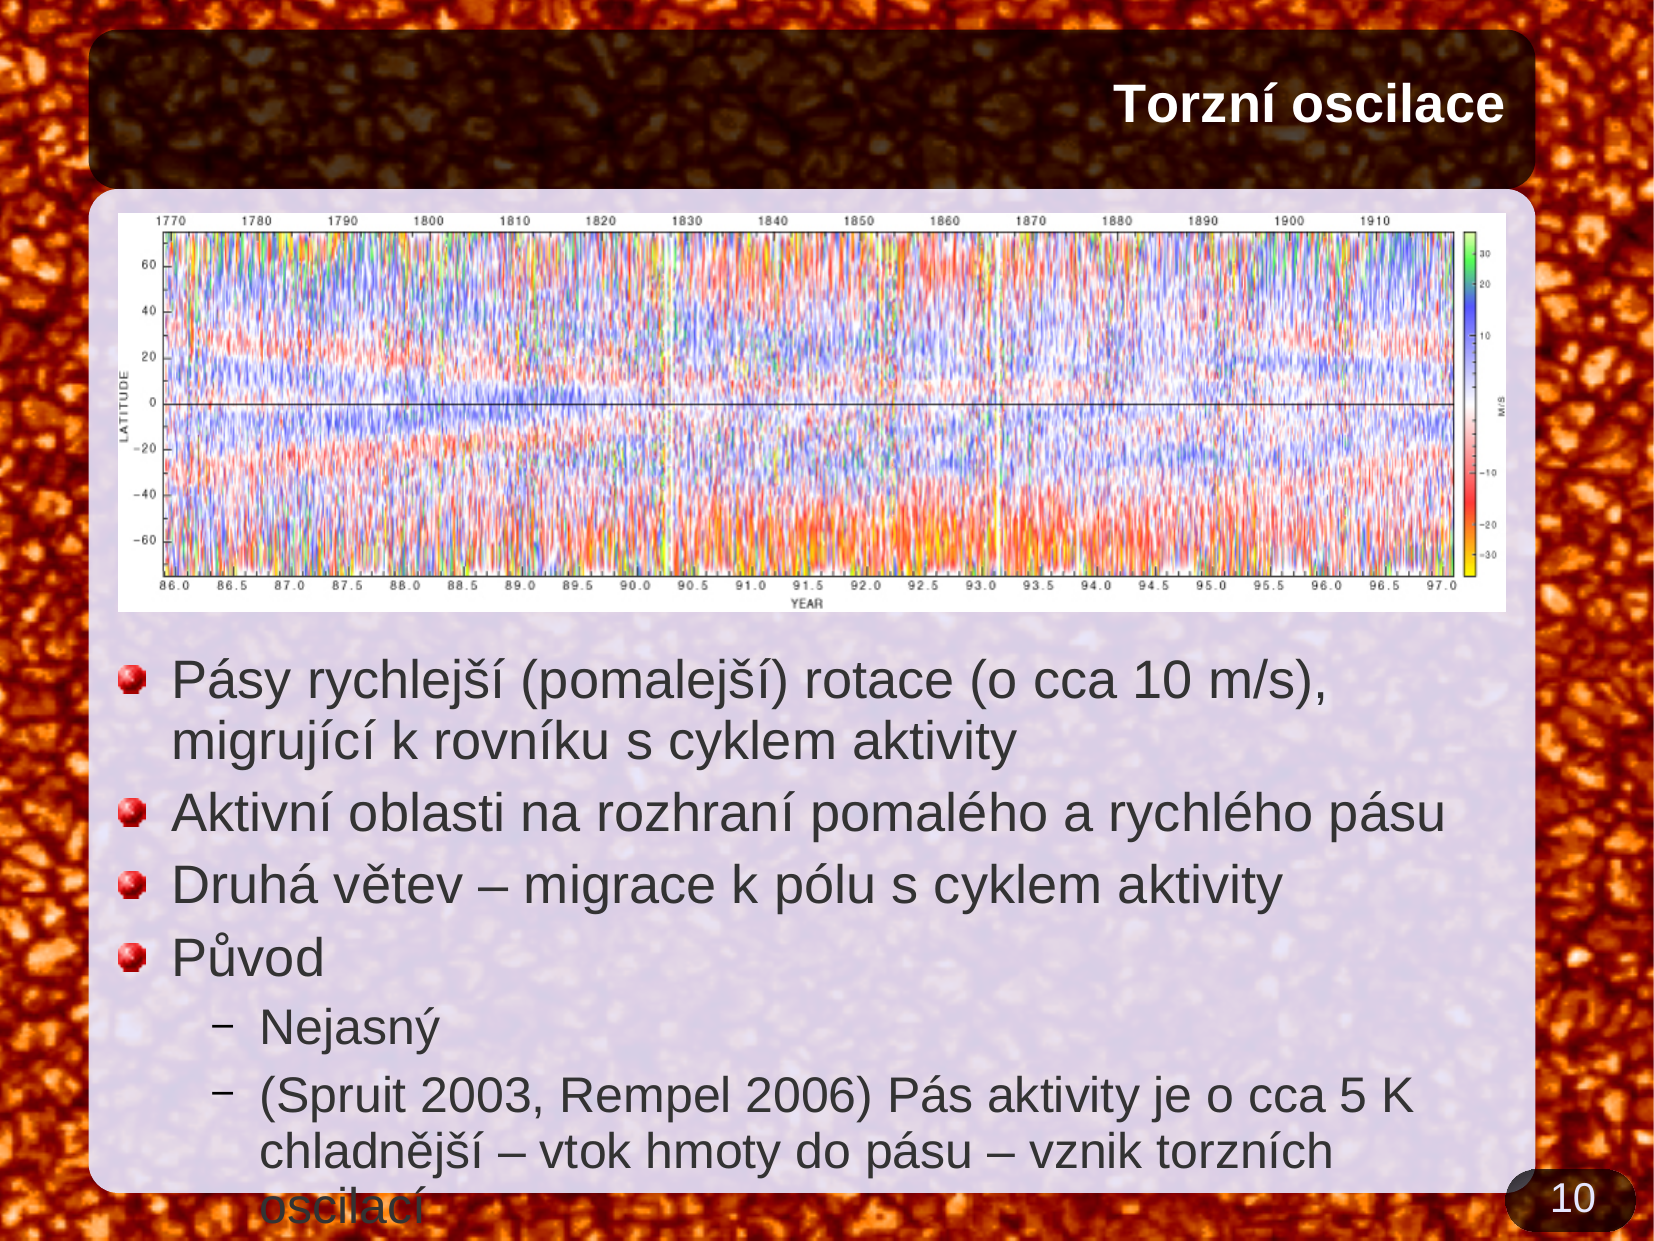

# Torzní oscilace
Pásy rychlejší (pomalejší) rotace (o cca 10 m/s), migrující k rovníku s cyklem aktivity
Aktivní oblasti na rozhraní pomalého a rychlého pásu
Druhá větev – migrace k pólu s cyklem aktivity
Původ
Nejasný
(Spruit 2003, Rempel 2006) Pás aktivity je o cca 5 K chladnější – vtok hmoty do pásu – vznik torzních oscilací